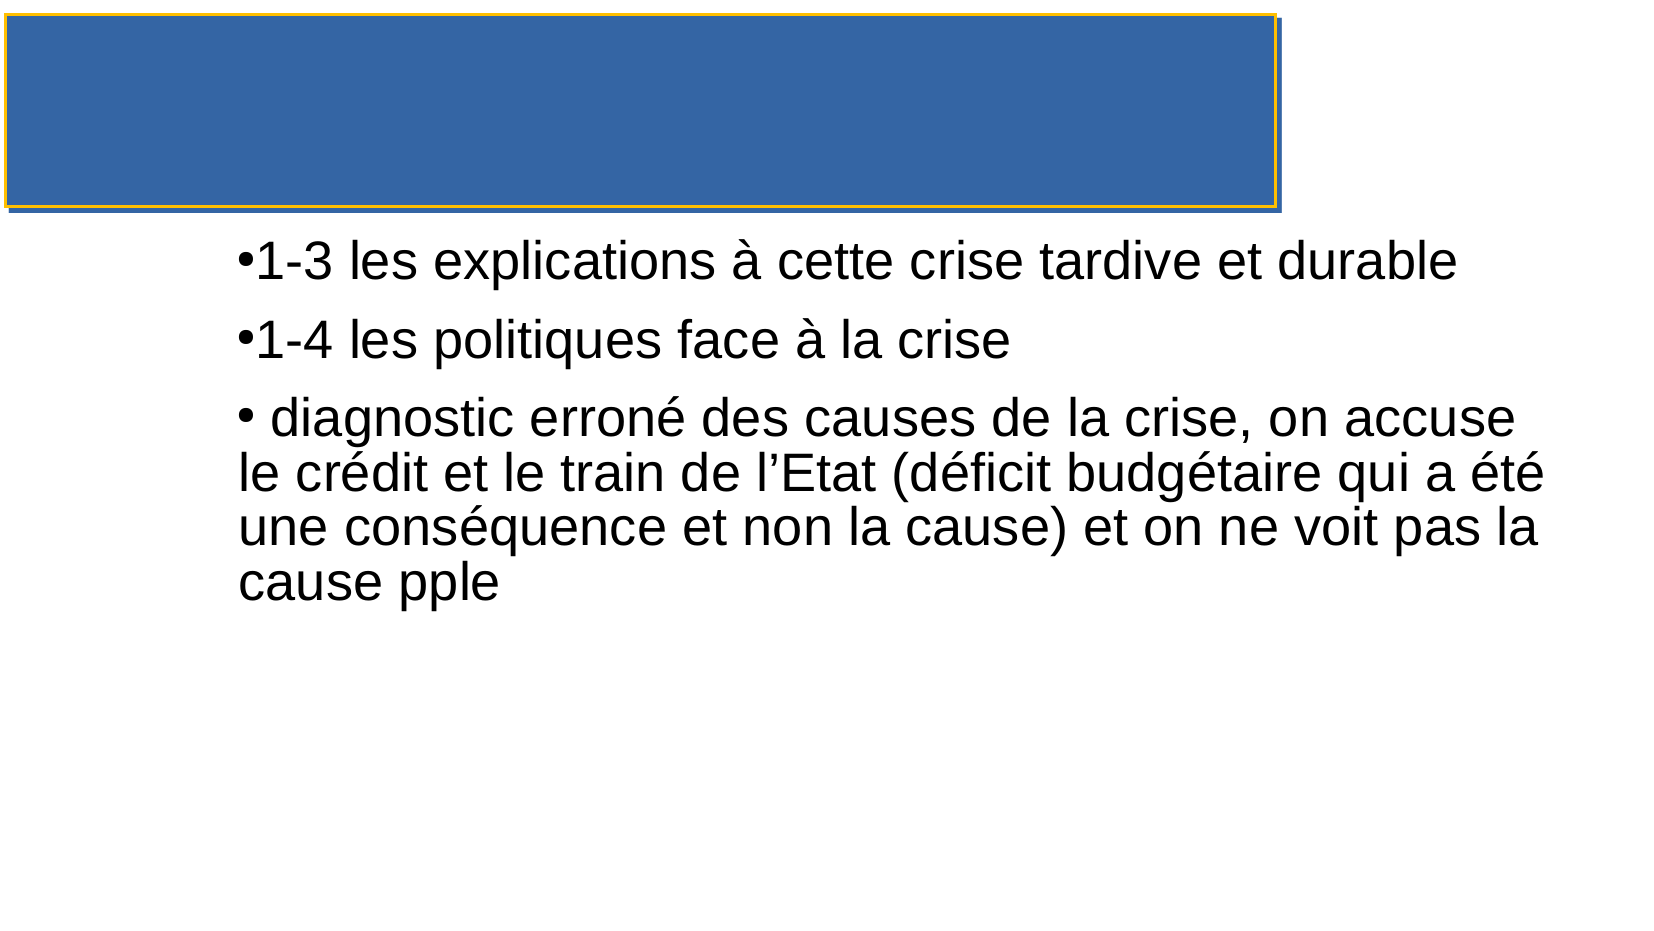

#
1-3 les explications à cette crise tardive et durable
1-4 les politiques face à la crise
 diagnostic erroné des causes de la crise, on accuse le crédit et le train de l’Etat (déficit budgétaire qui a été une conséquence et non la cause) et on ne voit pas la cause pple